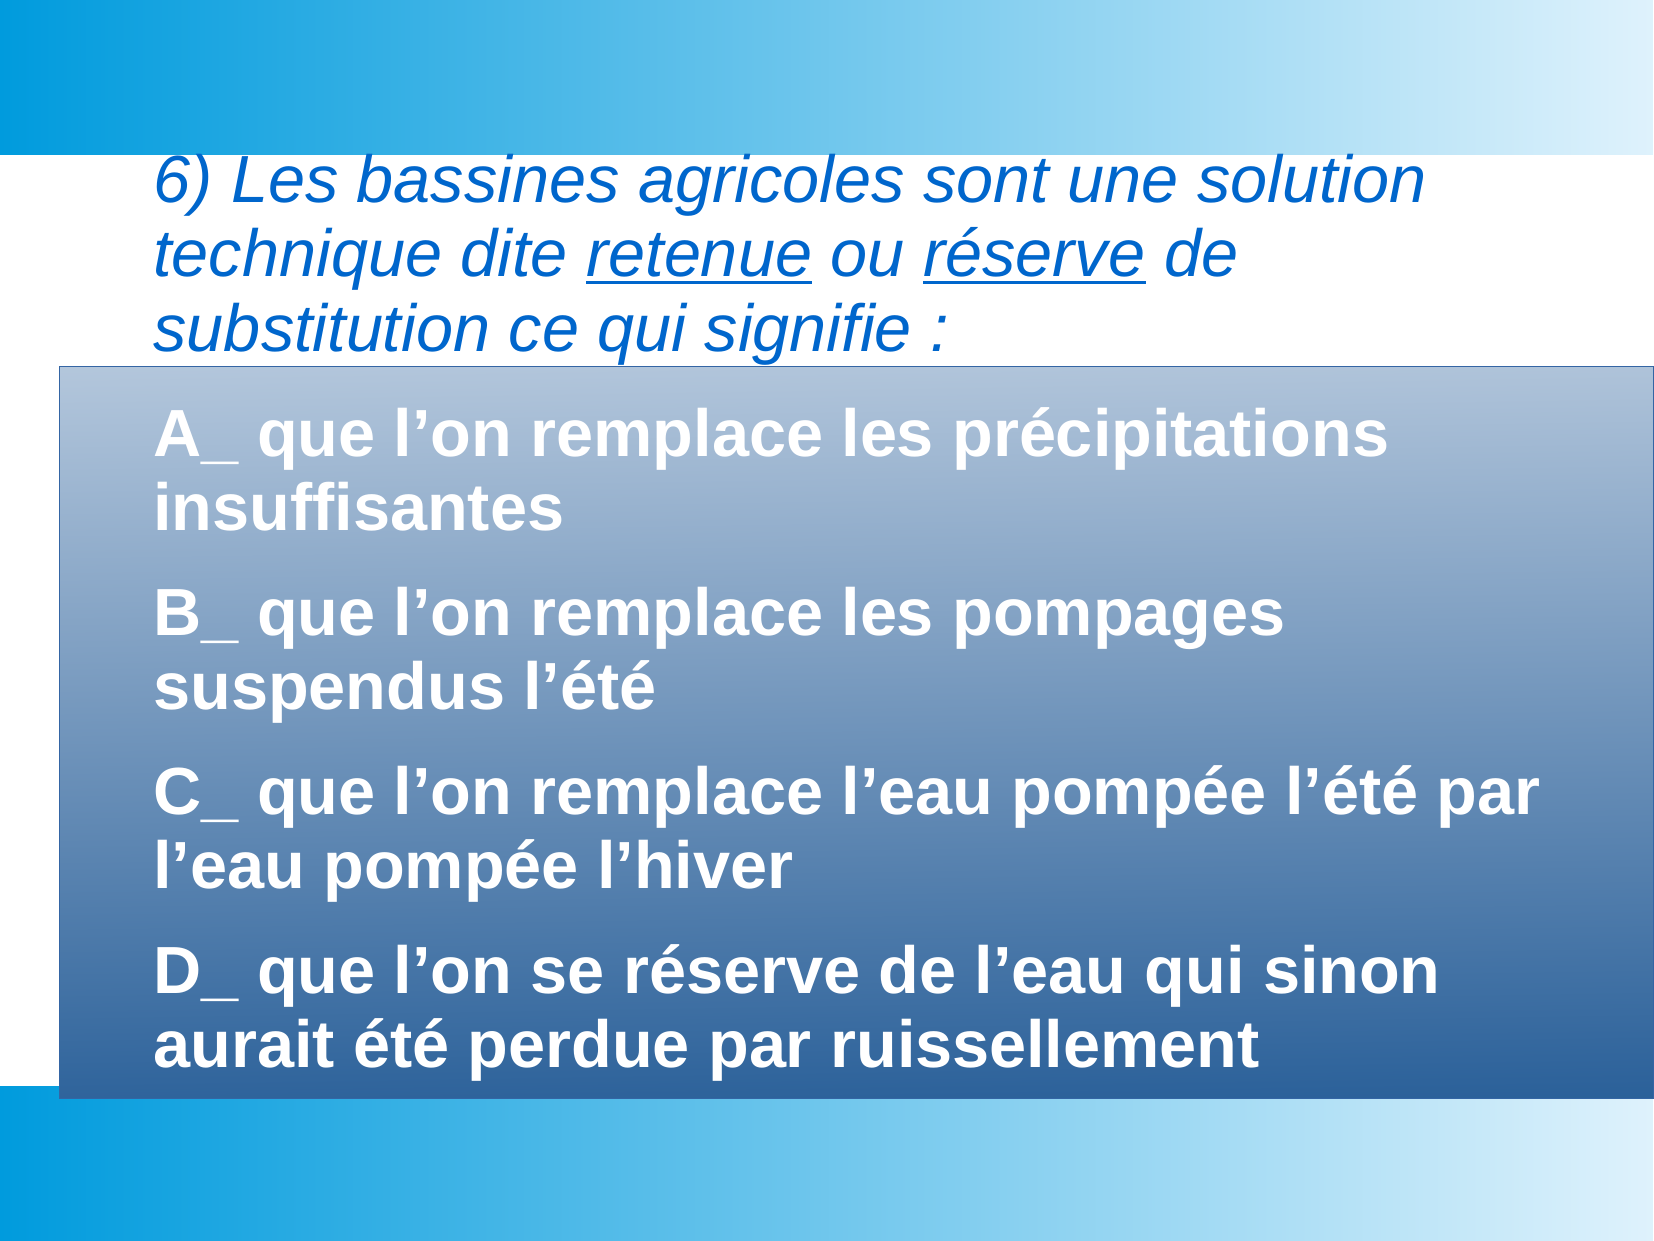

# 6) Les bassines agricoles sont une solution technique dite retenue ou réserve de substitution ce qui signifie :
A_ que l’on remplace les précipitations insuffisantes
B_ que l’on remplace les pompages suspendus l’été
C_ que l’on remplace l’eau pompée l’été par l’eau pompée l’hiver
D_ que l’on se réserve de l’eau qui sinon aurait été perdue par ruissellement